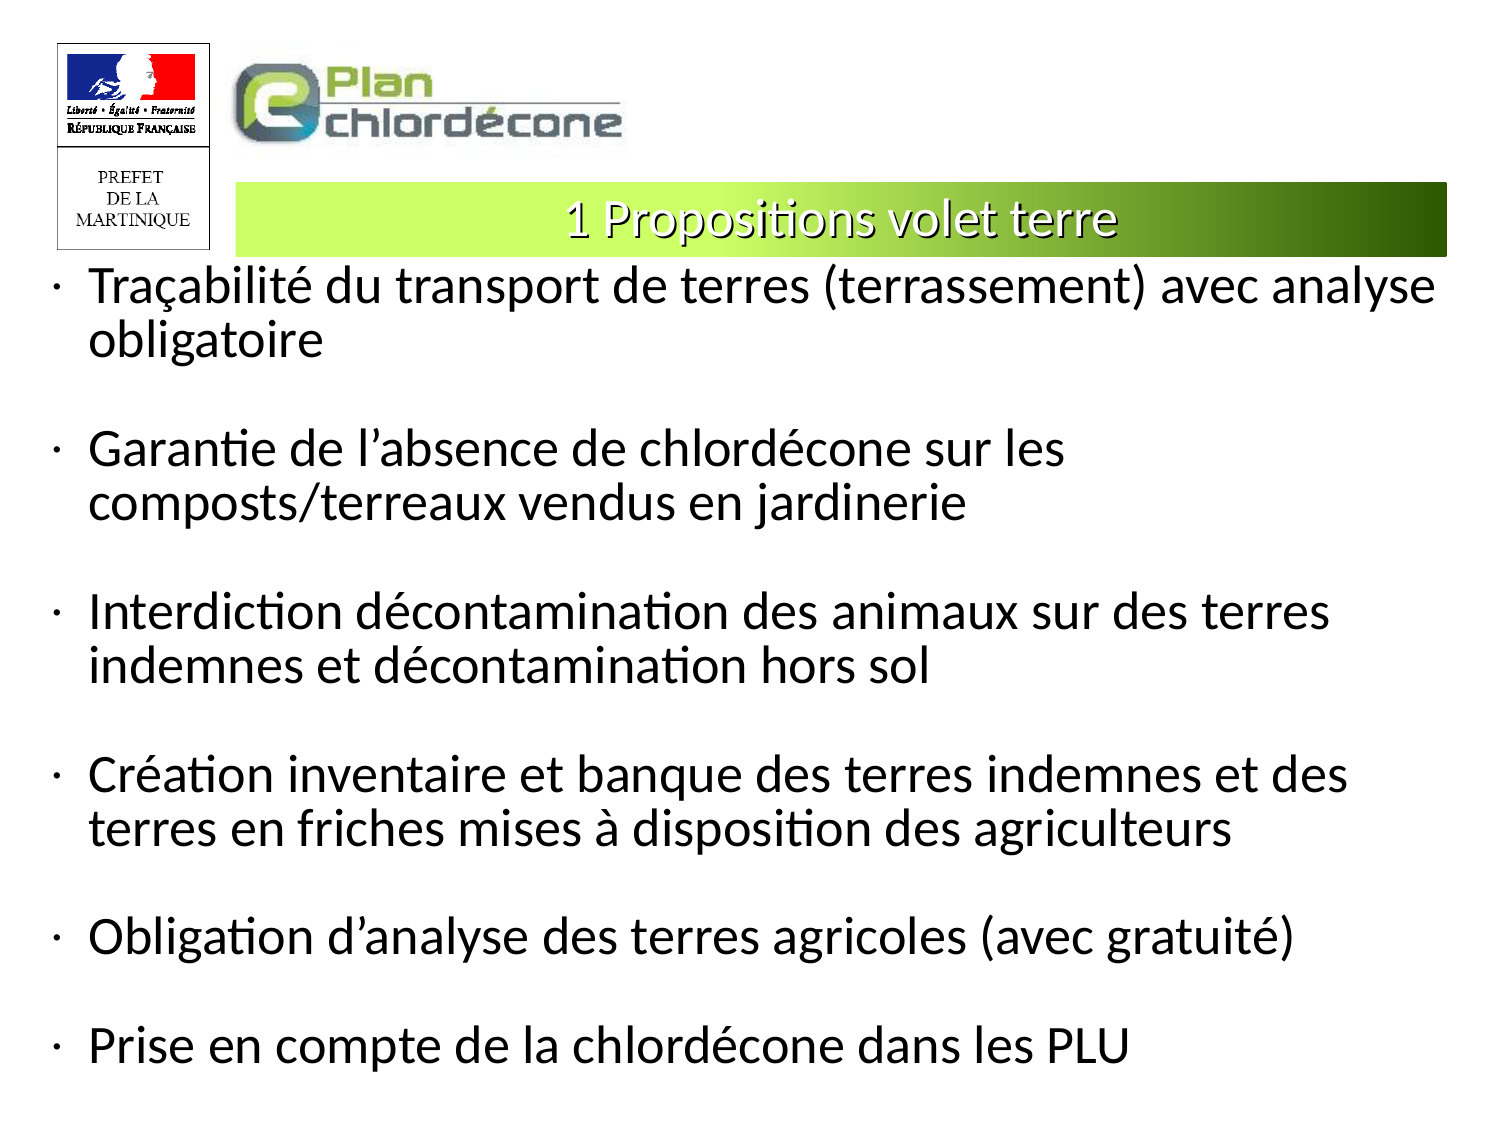

1 Propositions volet terre
Traçabilité du transport de terres (terrassement) avec analyse obligatoire
Garantie de l’absence de chlordécone sur les composts/terreaux vendus en jardinerie
Interdiction décontamination des animaux sur des terres indemnes et décontamination hors sol
Création inventaire et banque des terres indemnes et des terres en friches mises à disposition des agriculteurs
Obligation d’analyse des terres agricoles (avec gratuité)
Prise en compte de la chlordécone dans les PLU
#